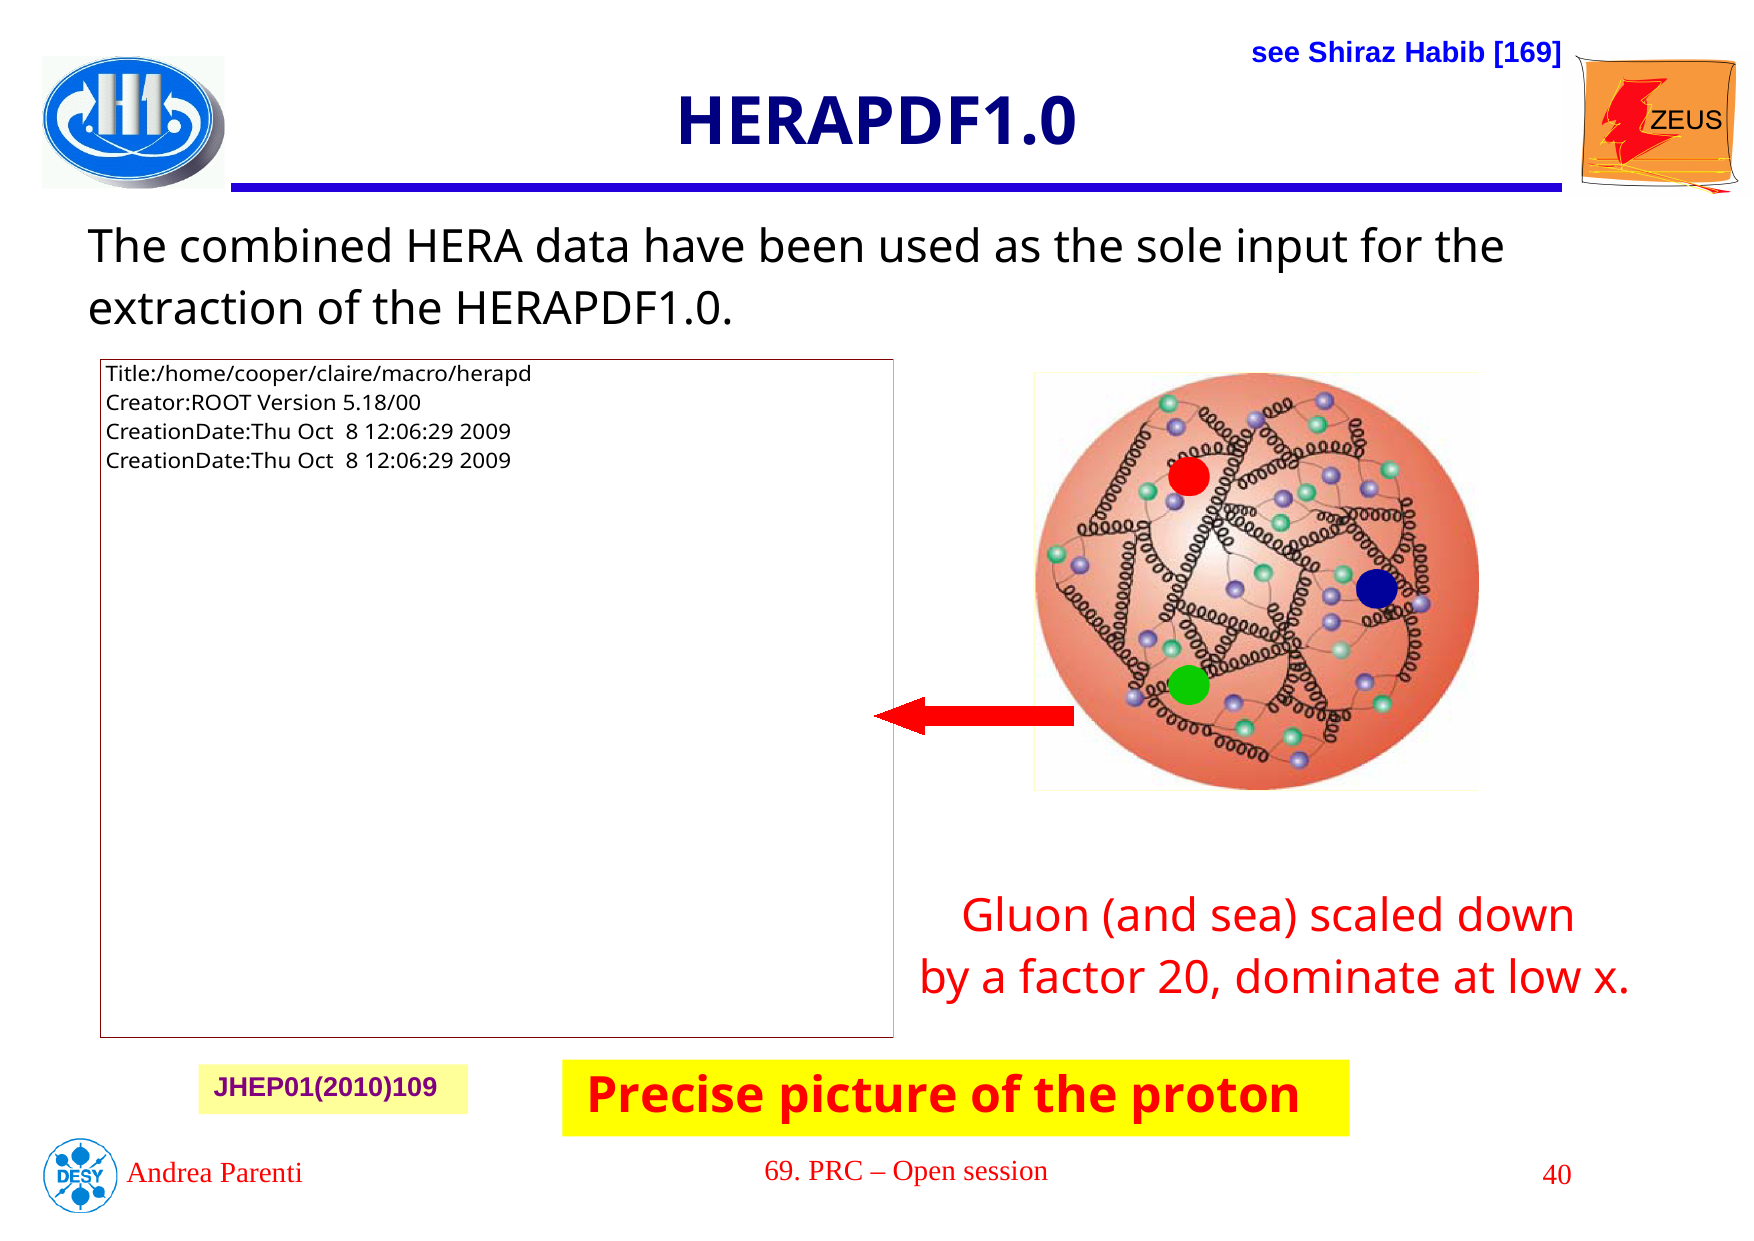

see Shiraz Habib [169]
# HERAPDF1.0
The combined HERA data have been used as the sole input for the extraction of the HERAPDF1.0.
Gluon (and sea) scaled down
by a factor 20, dominate at low x.
 Precise picture of the proton
JHEP01(2010)109